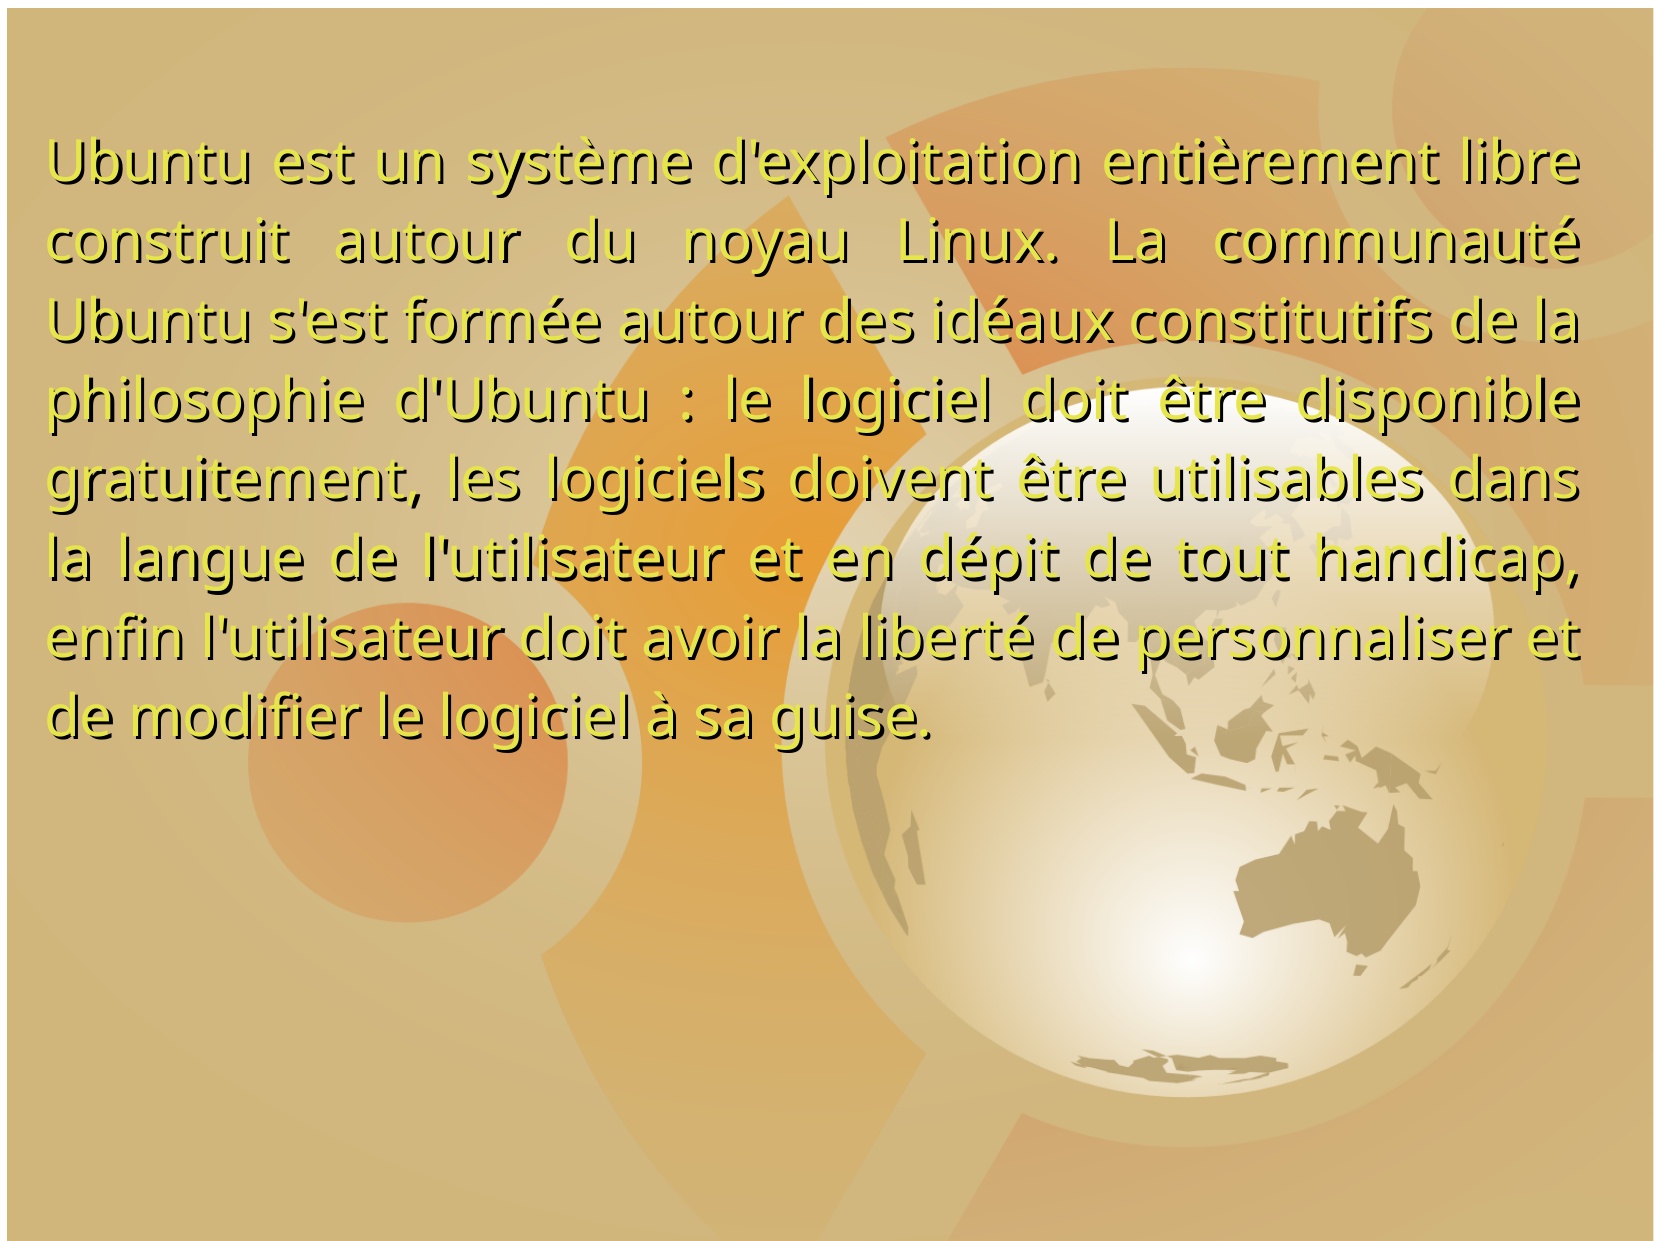

Ubuntu est un système d'exploitation entièrement libre construit autour du noyau Linux. La communauté Ubuntu s'est formée autour des idéaux constitutifs de la philosophie d'Ubuntu : le logiciel doit être disponible gratuitement, les logiciels doivent être utilisables dans la langue de l'utilisateur et en dépit de tout handicap, enfin l'utilisateur doit avoir la liberté de personnaliser et de modifier le logiciel à sa guise.